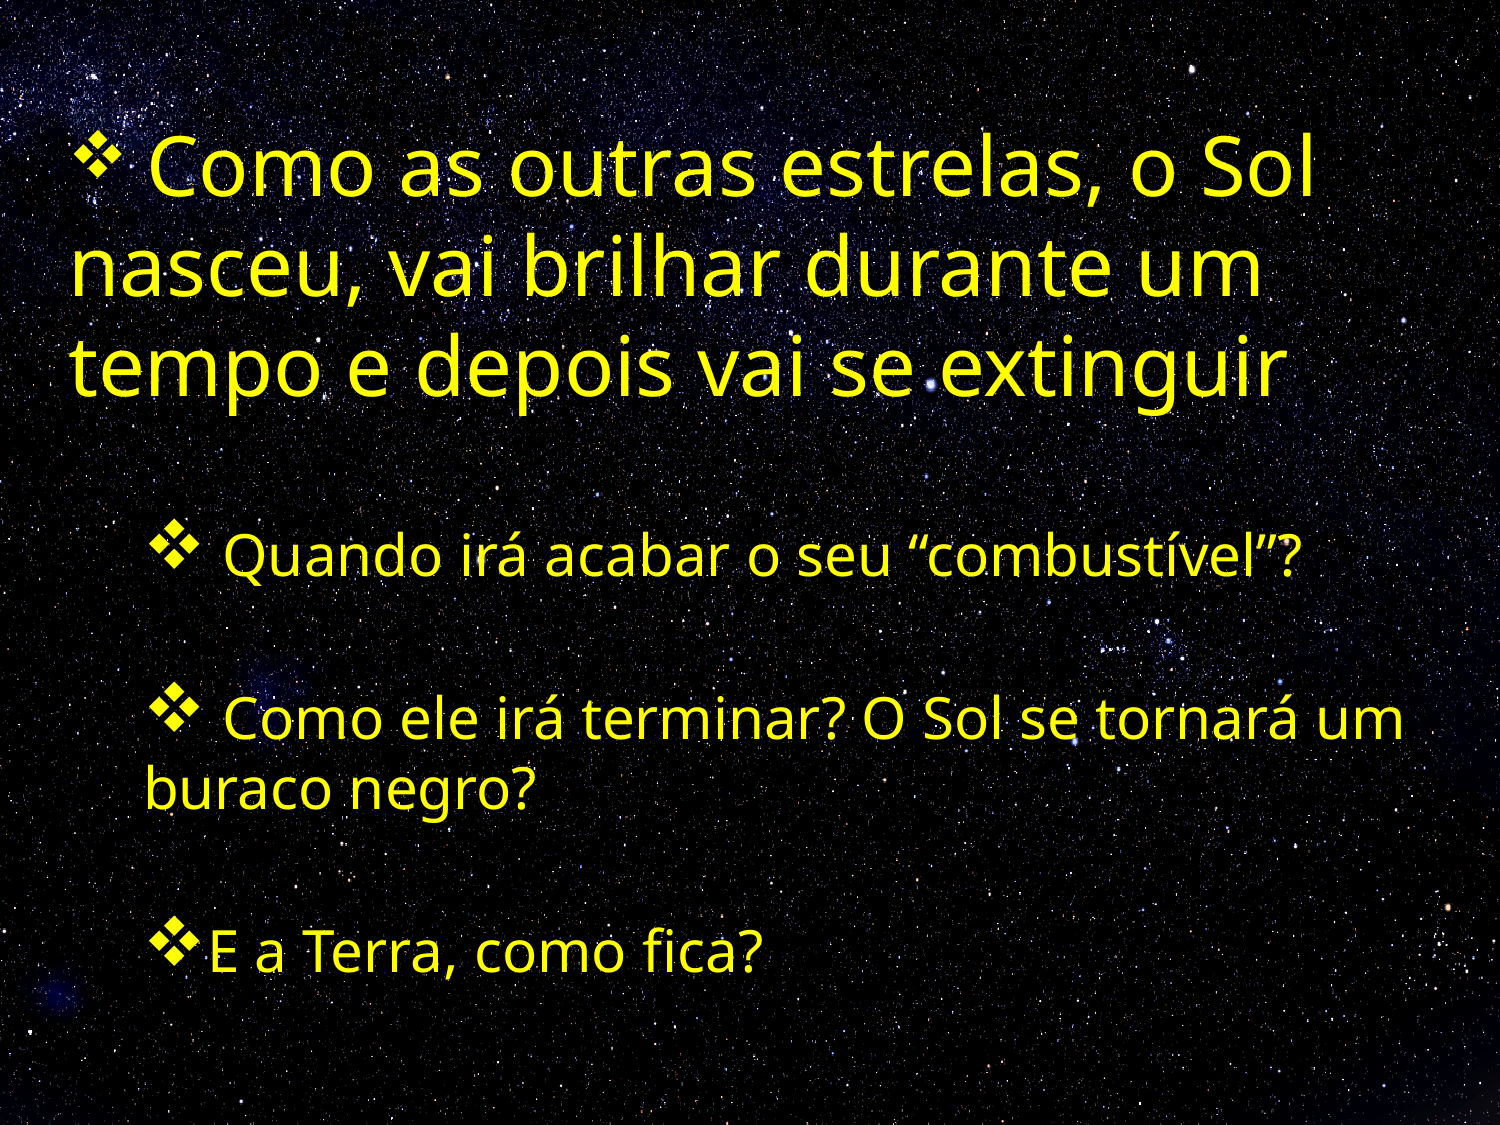

# Como as outras estrelas, o Sol nasceu, vai brilhar durante um tempo e depois vai se extinguir
 Quando irá acabar o seu “combustível”?
 Como ele irá terminar? O Sol se tornará um buraco negro?
E a Terra, como fica?